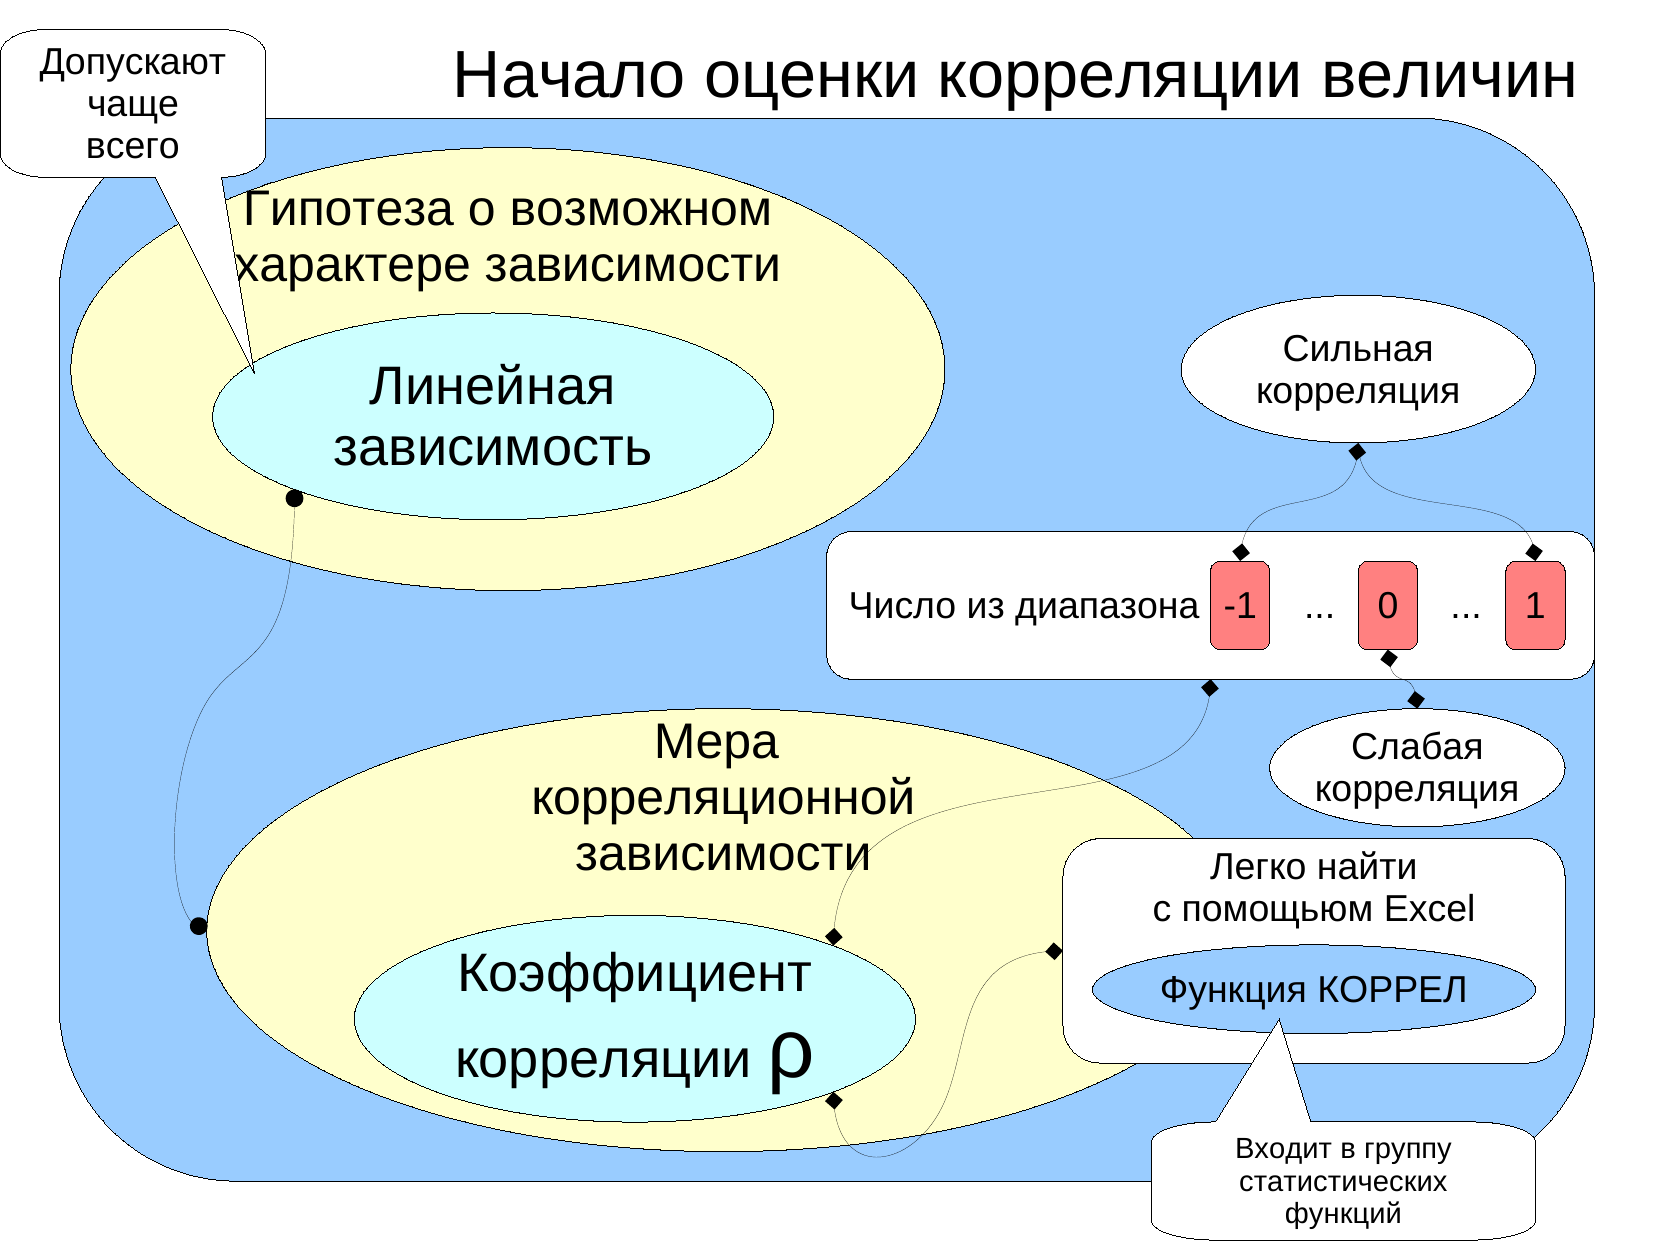

Допускают чаще
всего
Начало оценки корреляции величин
Гипотеза о возможном
характере зависимости
Сильная
корреляция
Линейная
зависимость
Число из диапазона ... ...
-1
0
1
Мера
корреляционной
зависимости
Слабая
корреляция
Легко найти
с помощьюм Excel
Коэффициент
корреляции ρ
Функция КОРРЕЛ
Входит в группу
статистических функций